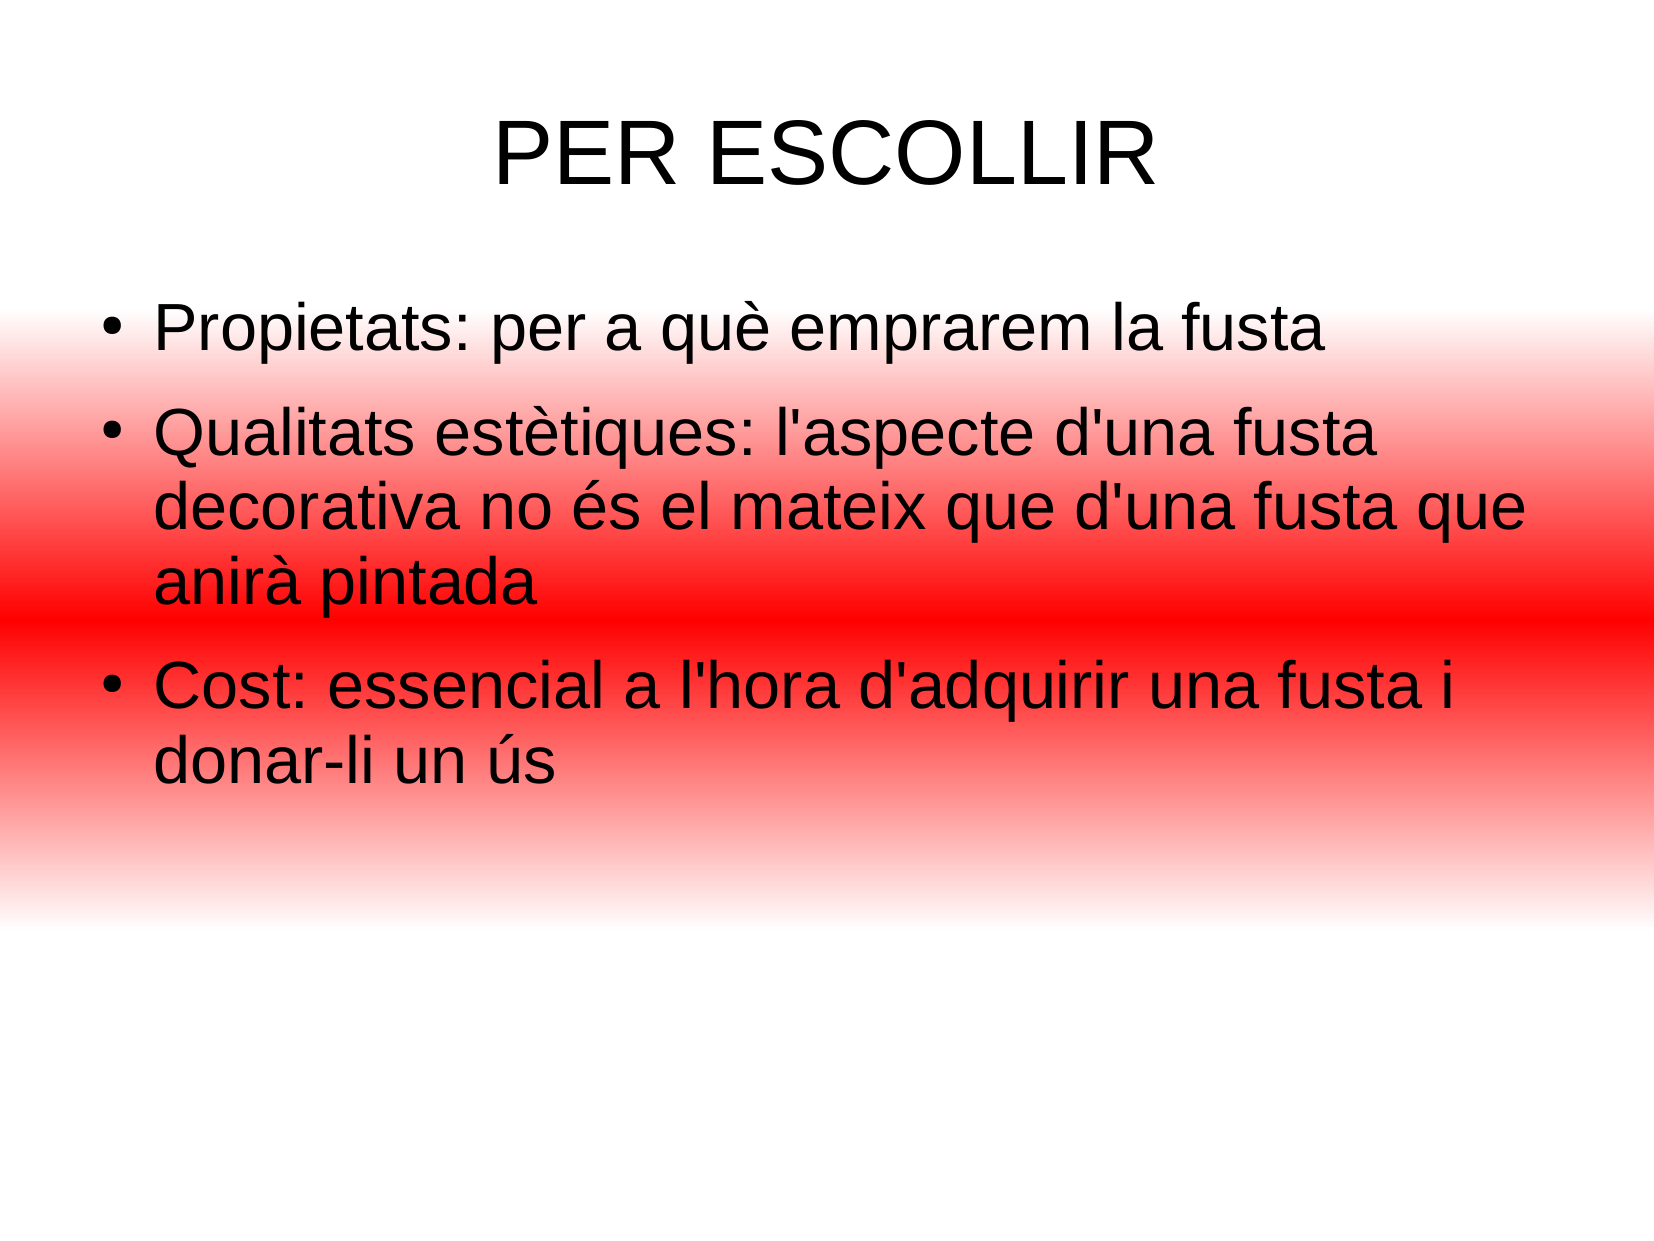

# PER ESCOLLIR
Propietats: per a què emprarem la fusta
Qualitats estètiques: l'aspecte d'una fusta decorativa no és el mateix que d'una fusta que anirà pintada
Cost: essencial a l'hora d'adquirir una fusta i donar-li un ús